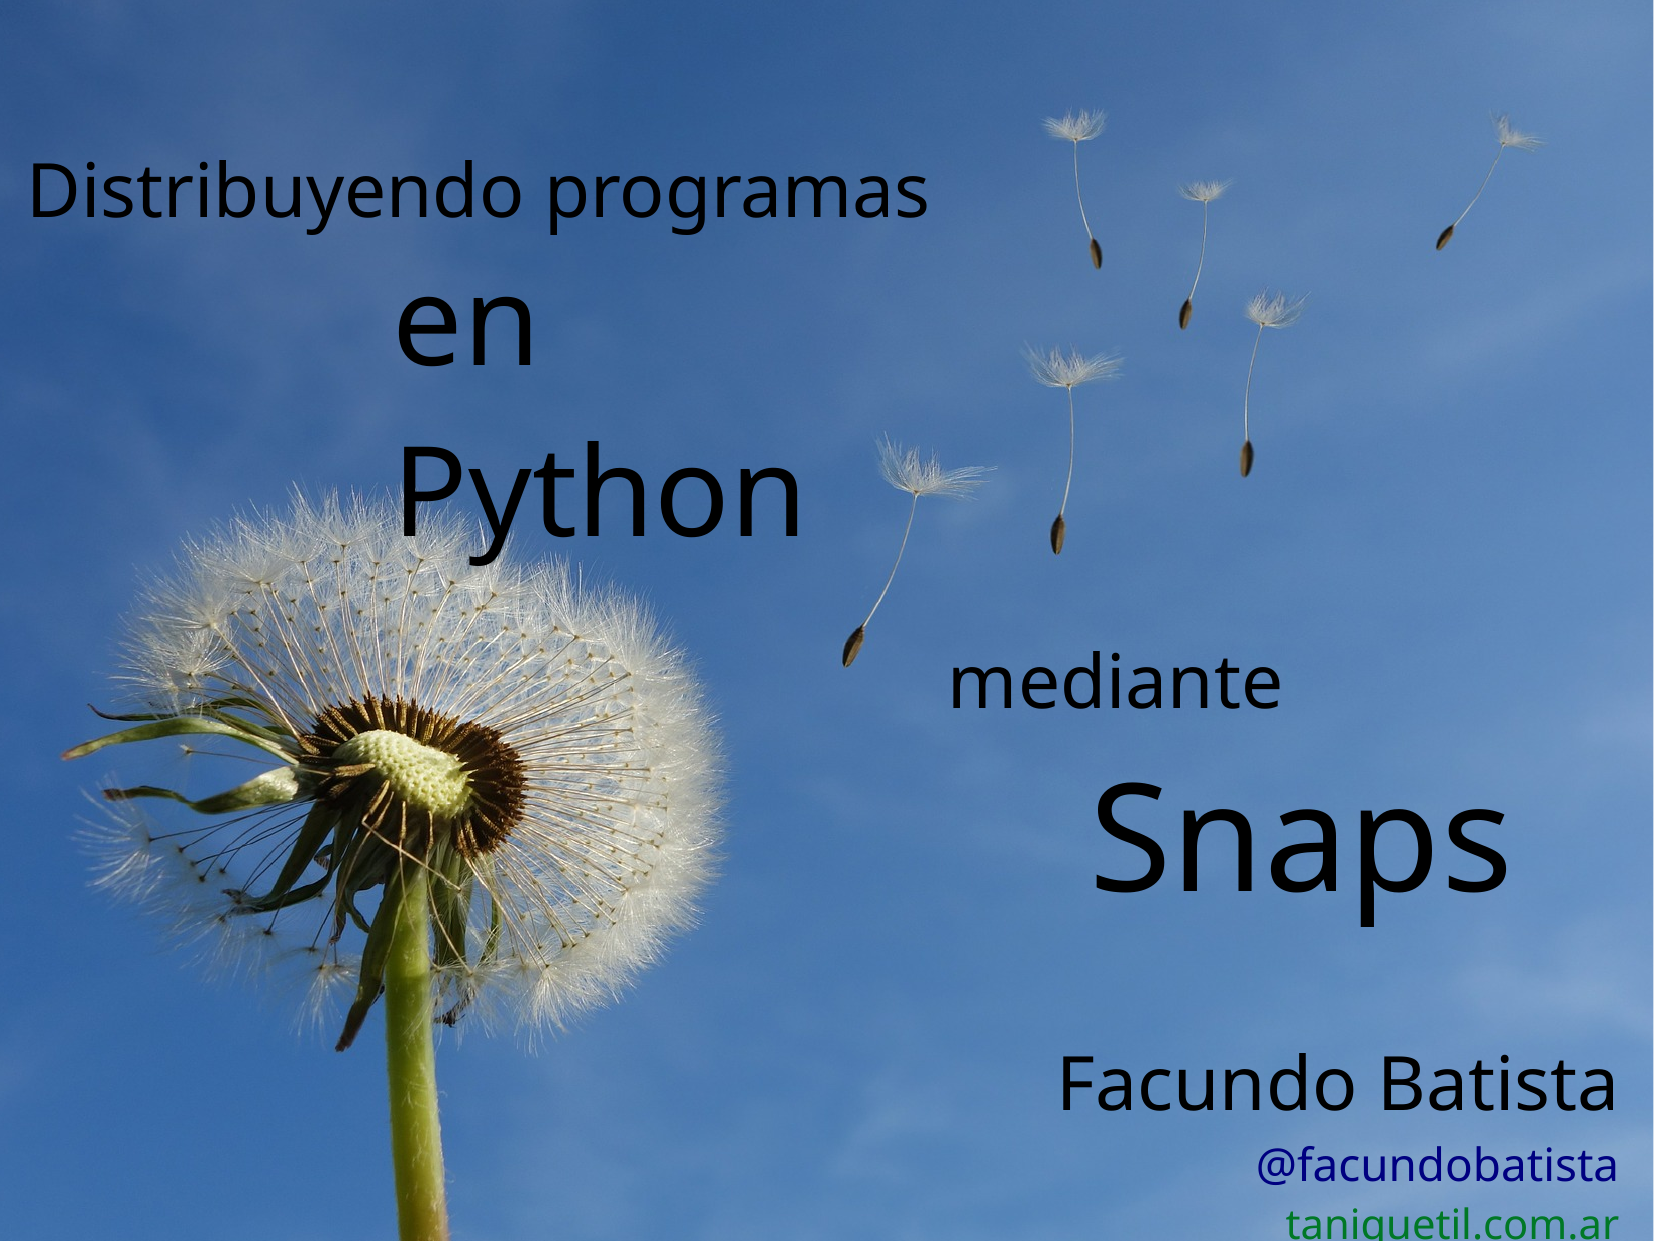

Distribuyendo programas
en Python
mediante
Snaps
Facundo Batista
@facundobatista
taniquetil.com.ar